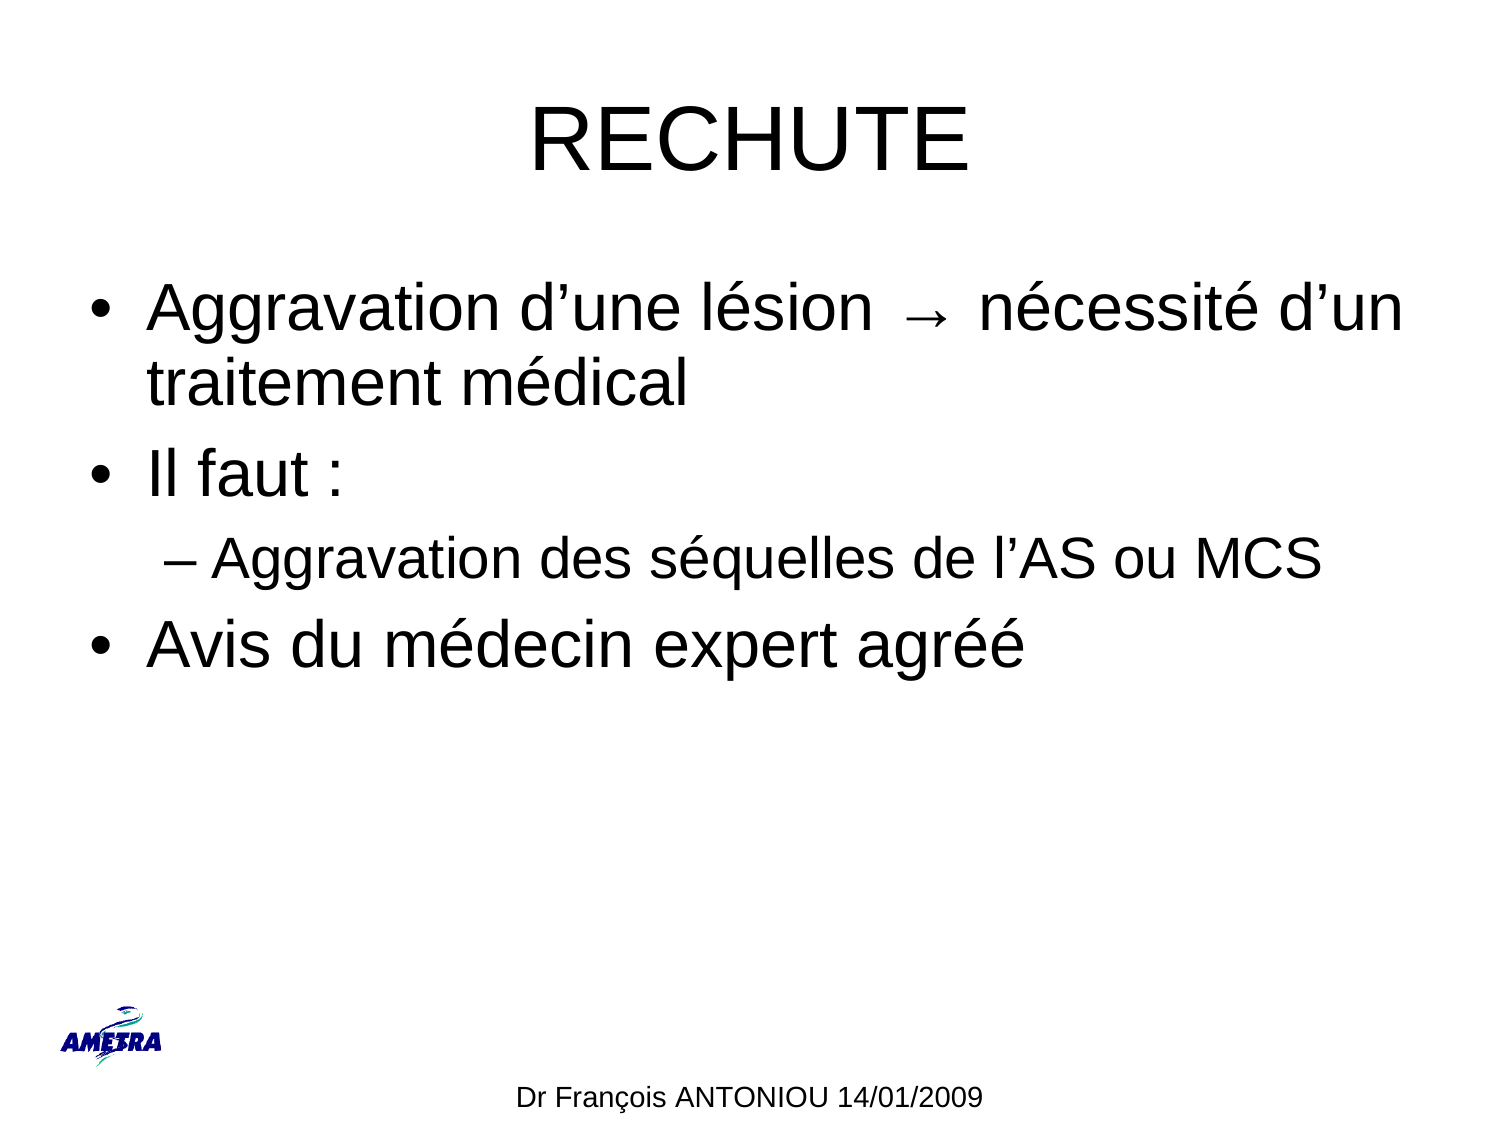

# RECHUTE
Aggravation d’une lésion → nécessité d’un traitement médical
Il faut :
Aggravation des séquelles de l’AS ou MCS
Avis du médecin expert agréé
Dr François ANTONIOU 14/01/2009